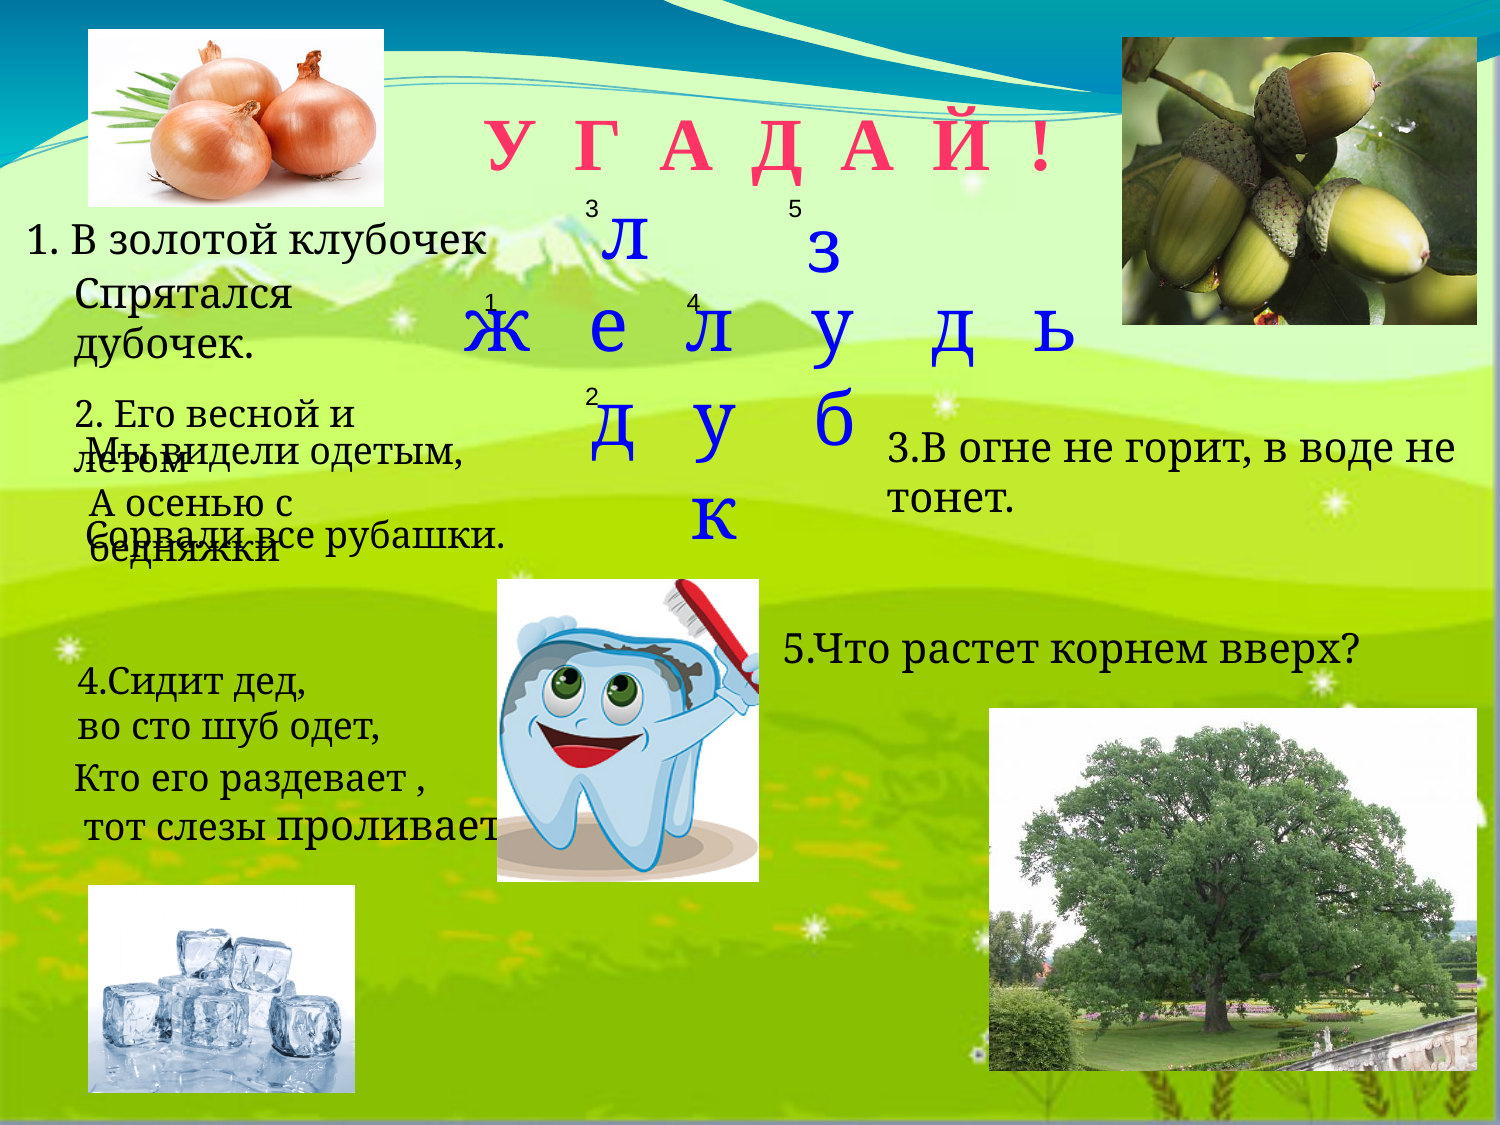

У Г А Д А Й !
л
| | 3 | | 5 | | |
| --- | --- | --- | --- | --- | --- |
| 1 | | 4 | | | |
| | 2 | | | | |
| | | | | | |
з
1. В золотой клубочек
Спрятался дубочек.
ж е л у д ь
д у б
2. Его весной и летом
3.В огне не горит, в воде не тонет.
Мы видели одетым,
к
А осенью с бедняжки
Сорвали все рубашки.
5.Что растет корнем вверх?
4.Сидит дед,
во сто шуб одет,
Кто его раздевает ,
 тот слезы проливает.